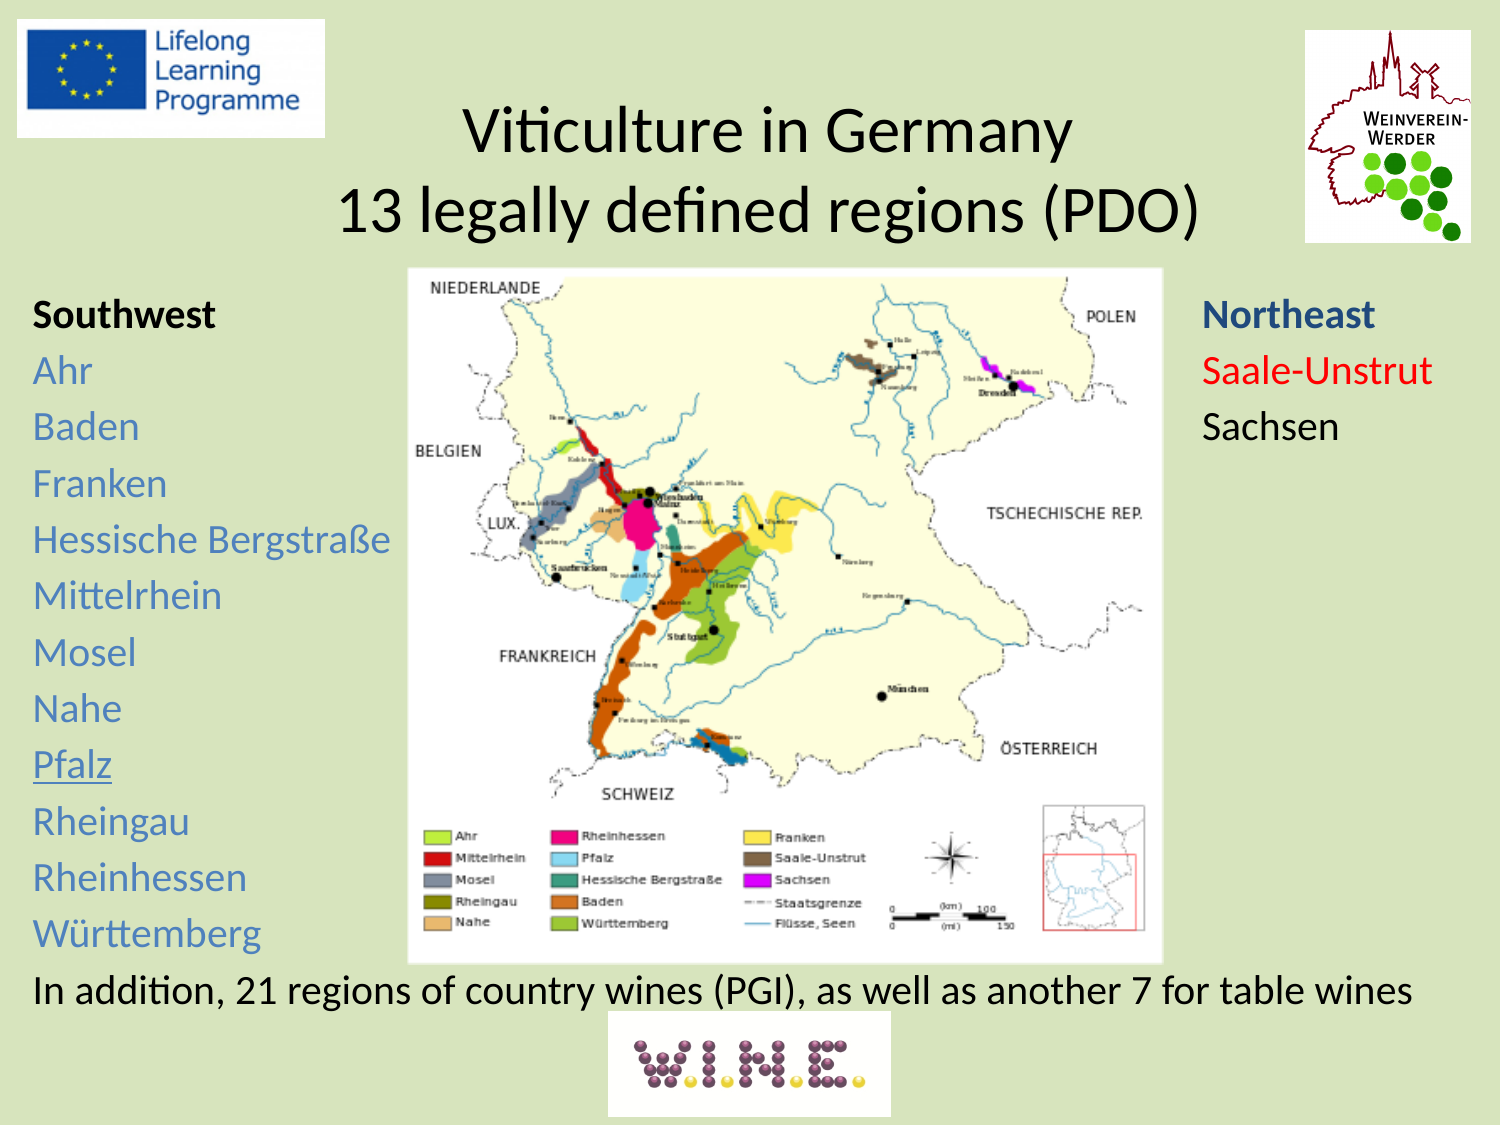

Viticulture in Germany
13 legally defined regions (PDO)
# Southwest
Ahr
Baden
Franken
Hessische Bergstraße
Mittelrhein
Mosel
Nahe
Pfalz
Rheingau
Rheinhessen
Württemberg
In addition, 21 regions of country wines (PGI), as well as another 7 for table wines
Northeast
Saale-Unstrut
Sachsen